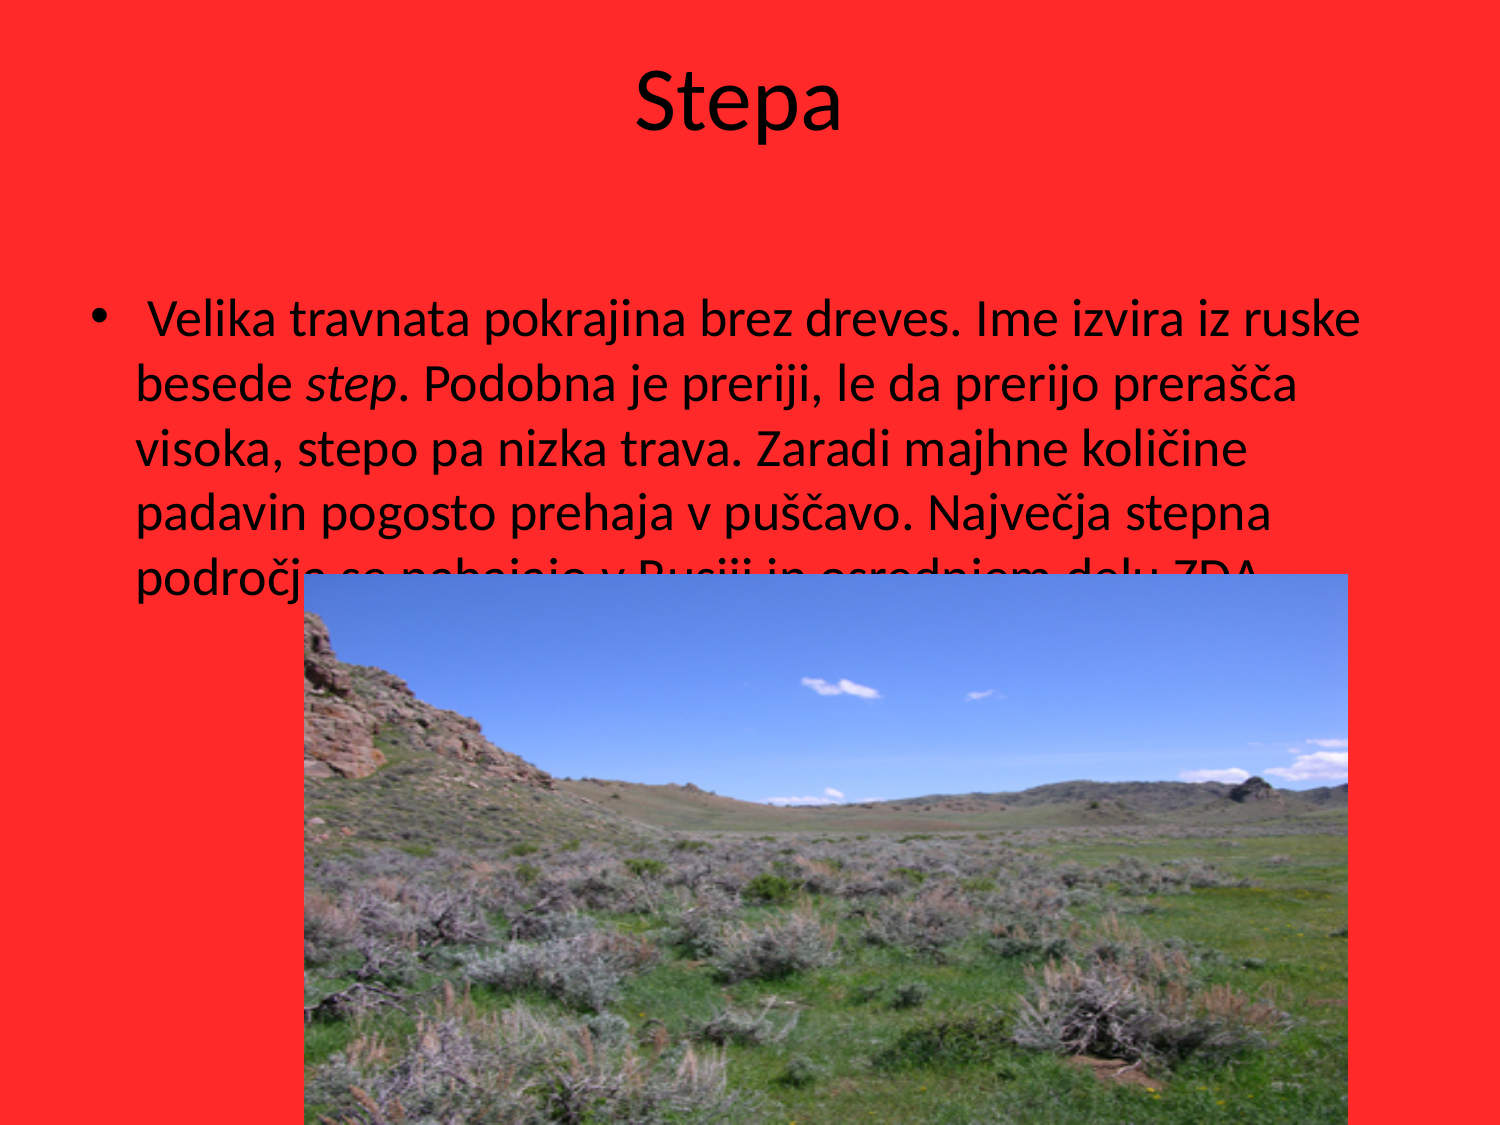

# Stepa
 Velika travnata pokrajina brez dreves. Ime izvira iz ruske besede step. Podobna je preriji, le da prerijo prerašča visoka, stepo pa nizka trava. Zaradi majhne količine padavin pogosto prehaja v puščavo. Največja stepna področja se nahajajo v Rusiji in osrednjem delu ZDA.